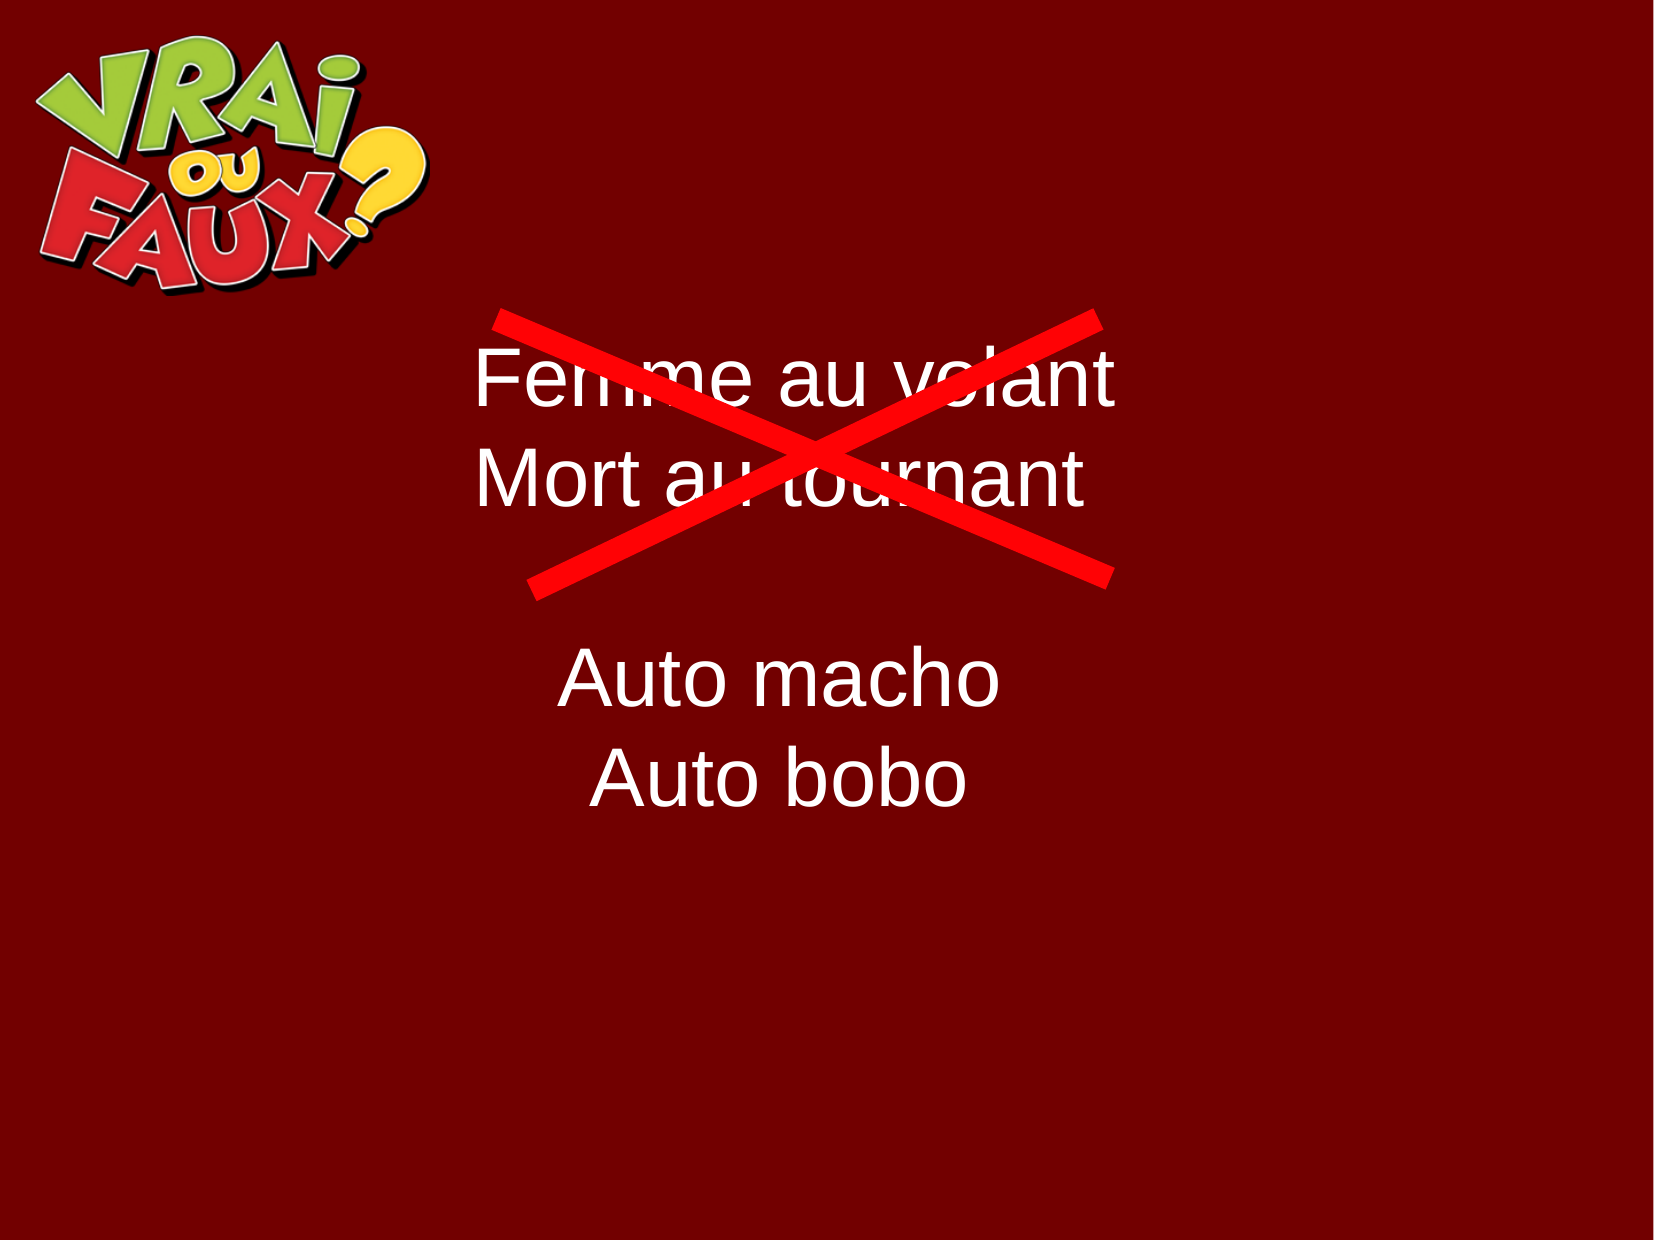

# Femme au volant Mort au tournant Auto macho Auto bobo